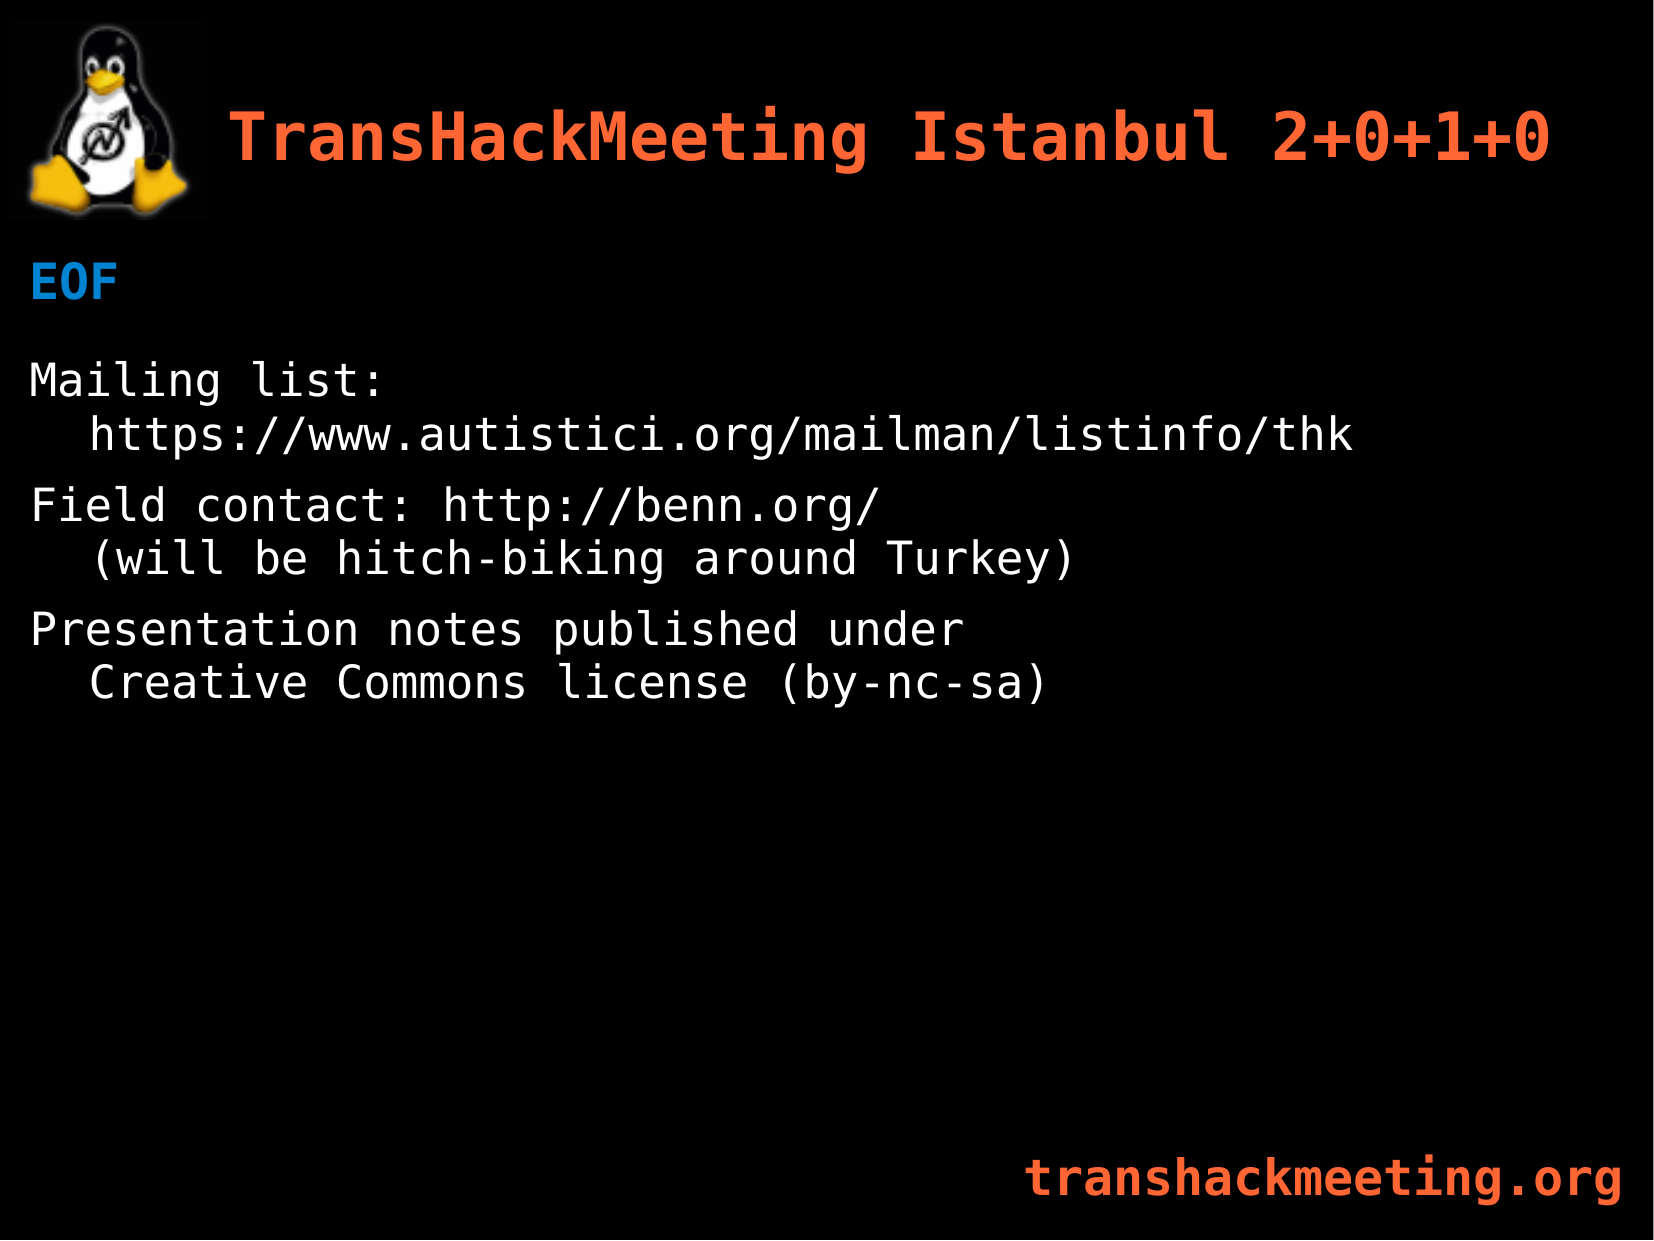

# EOF
Mailing list: https://www.autistici.org/mailman/listinfo/thk
Field contact: http://benn.org/
(will be hitch-biking around Turkey)
Presentation notes published under
Creative Commons license (by-nc-sa)